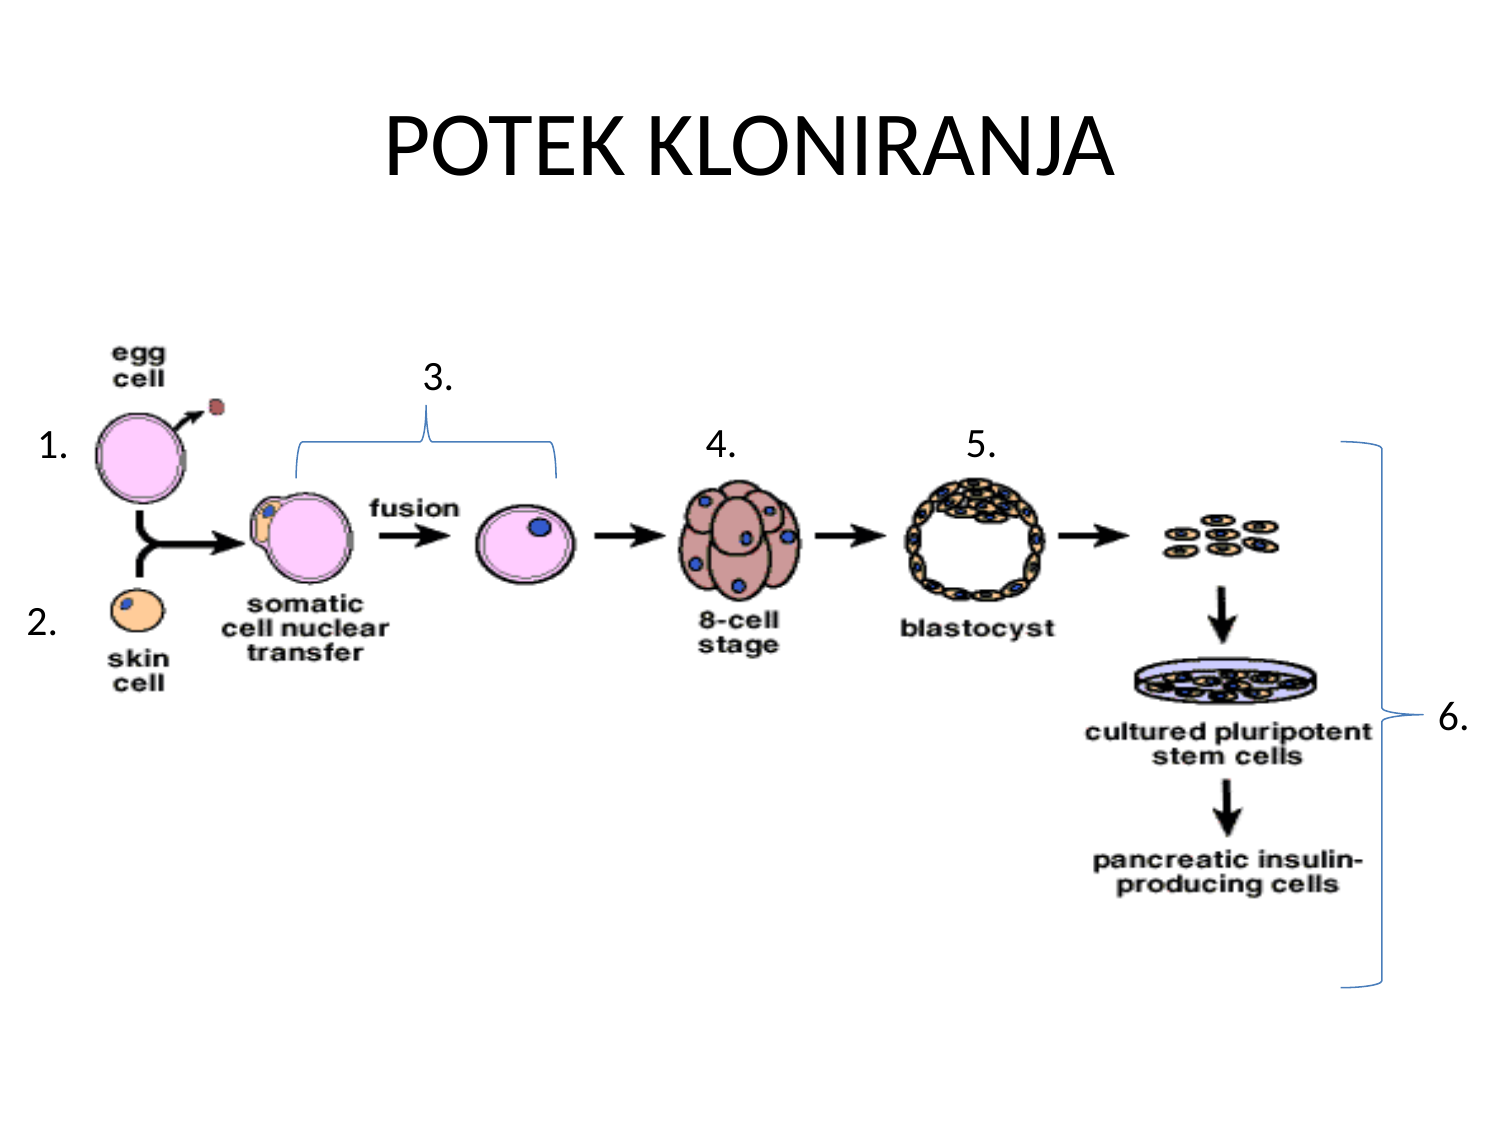

# POTEK KLONIRANJA
3.
4.
5.
1.
2.
6.